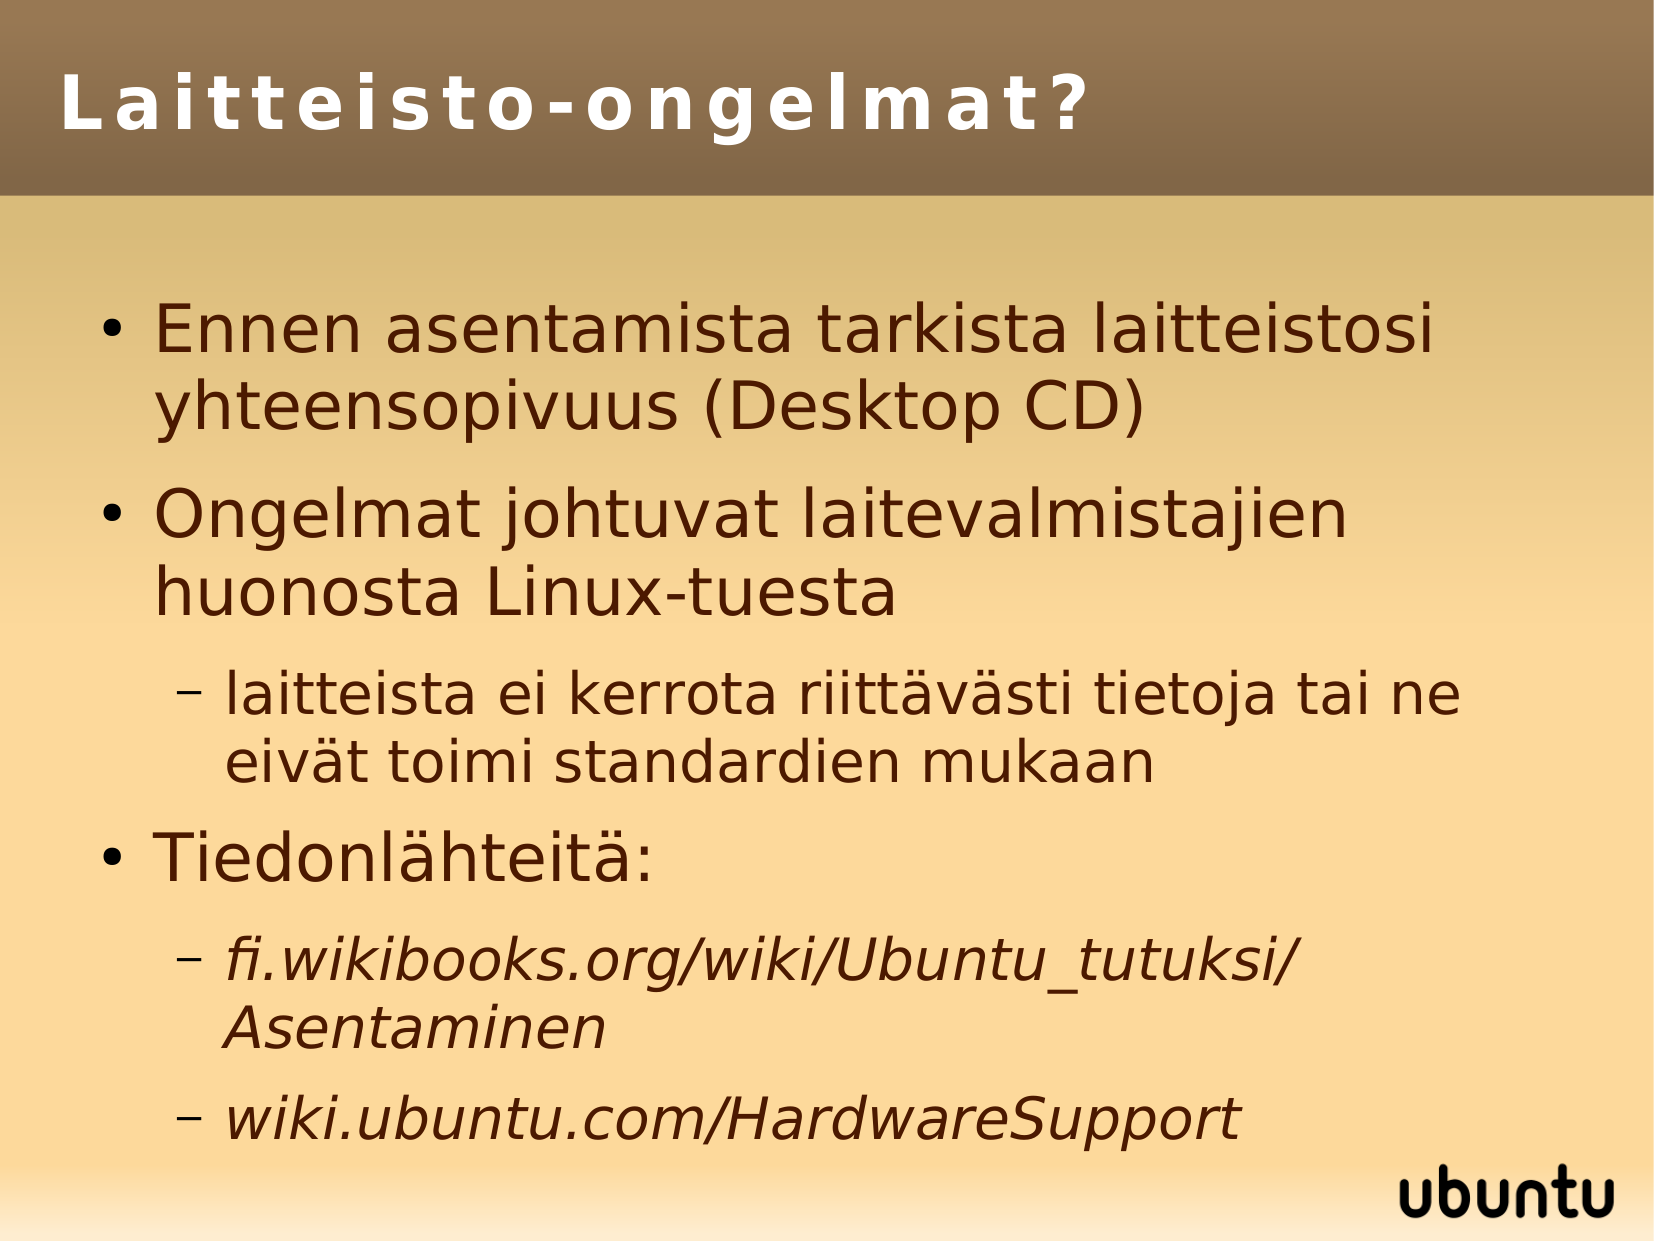

# Laitteisto-ongelmat?
Ennen asentamista tarkista laitteistosi yhteensopivuus (Desktop CD)
Ongelmat johtuvat laitevalmistajien huonosta Linux-tuesta
laitteista ei kerrota riittävästi tietoja tai ne eivät toimi standardien mukaan
Tiedonlähteitä:
fi.wikibooks.org/wiki/Ubuntu_tutuksi/
Asentaminen
wiki.ubuntu.com/HardwareSupport